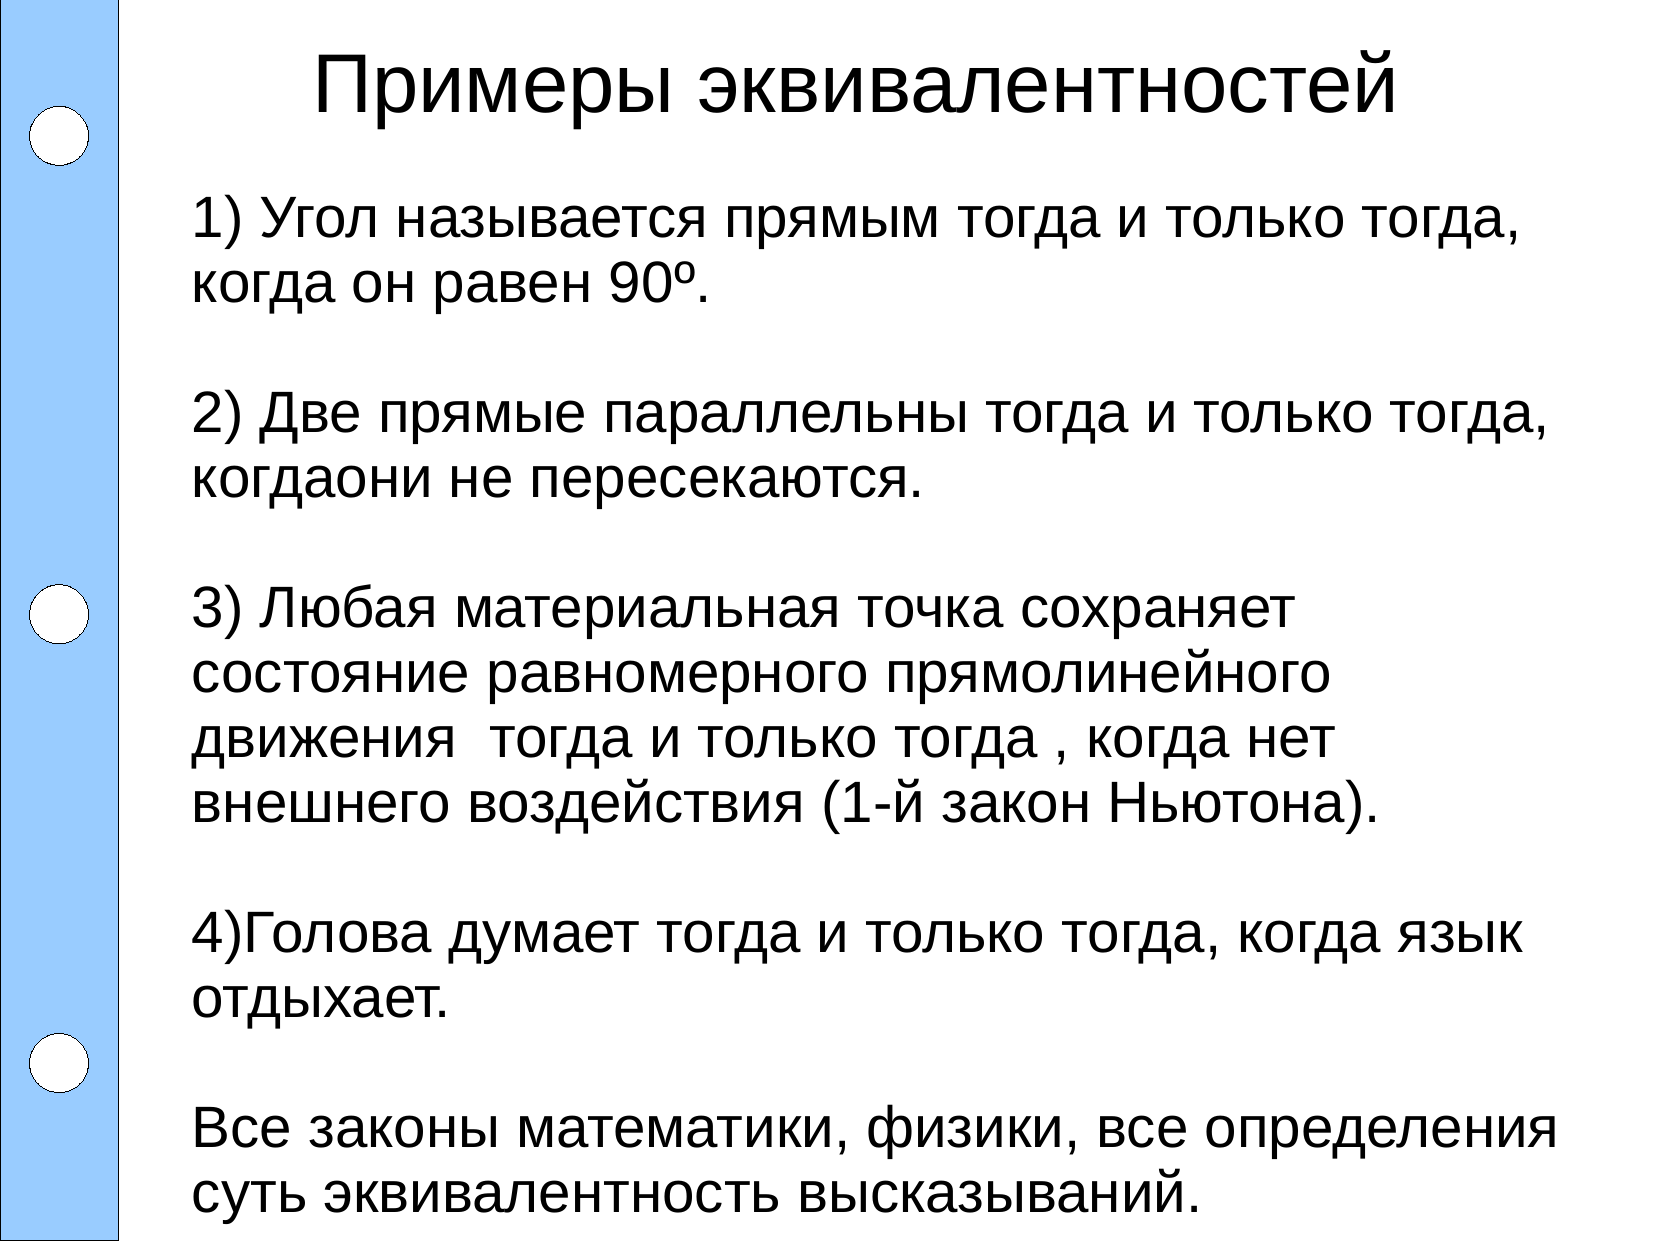

Примеры эквивалентностей
1) Угол называется прямым тогда и только тогда, когда он равен 90º.
2) Две прямые параллельны тогда и только тогда, когдаони не пересекаются.
3) Любая материальная точка сохраняет состояние равномерного прямолинейного движения тогда и только тогда , когда нет внешнего воздействия (1-й закон Ньютона).
4)Голова думает тогда и только тогда, когда язык отдыхает.
Все законы математики, физики, все определения суть эквивалентность высказываний.